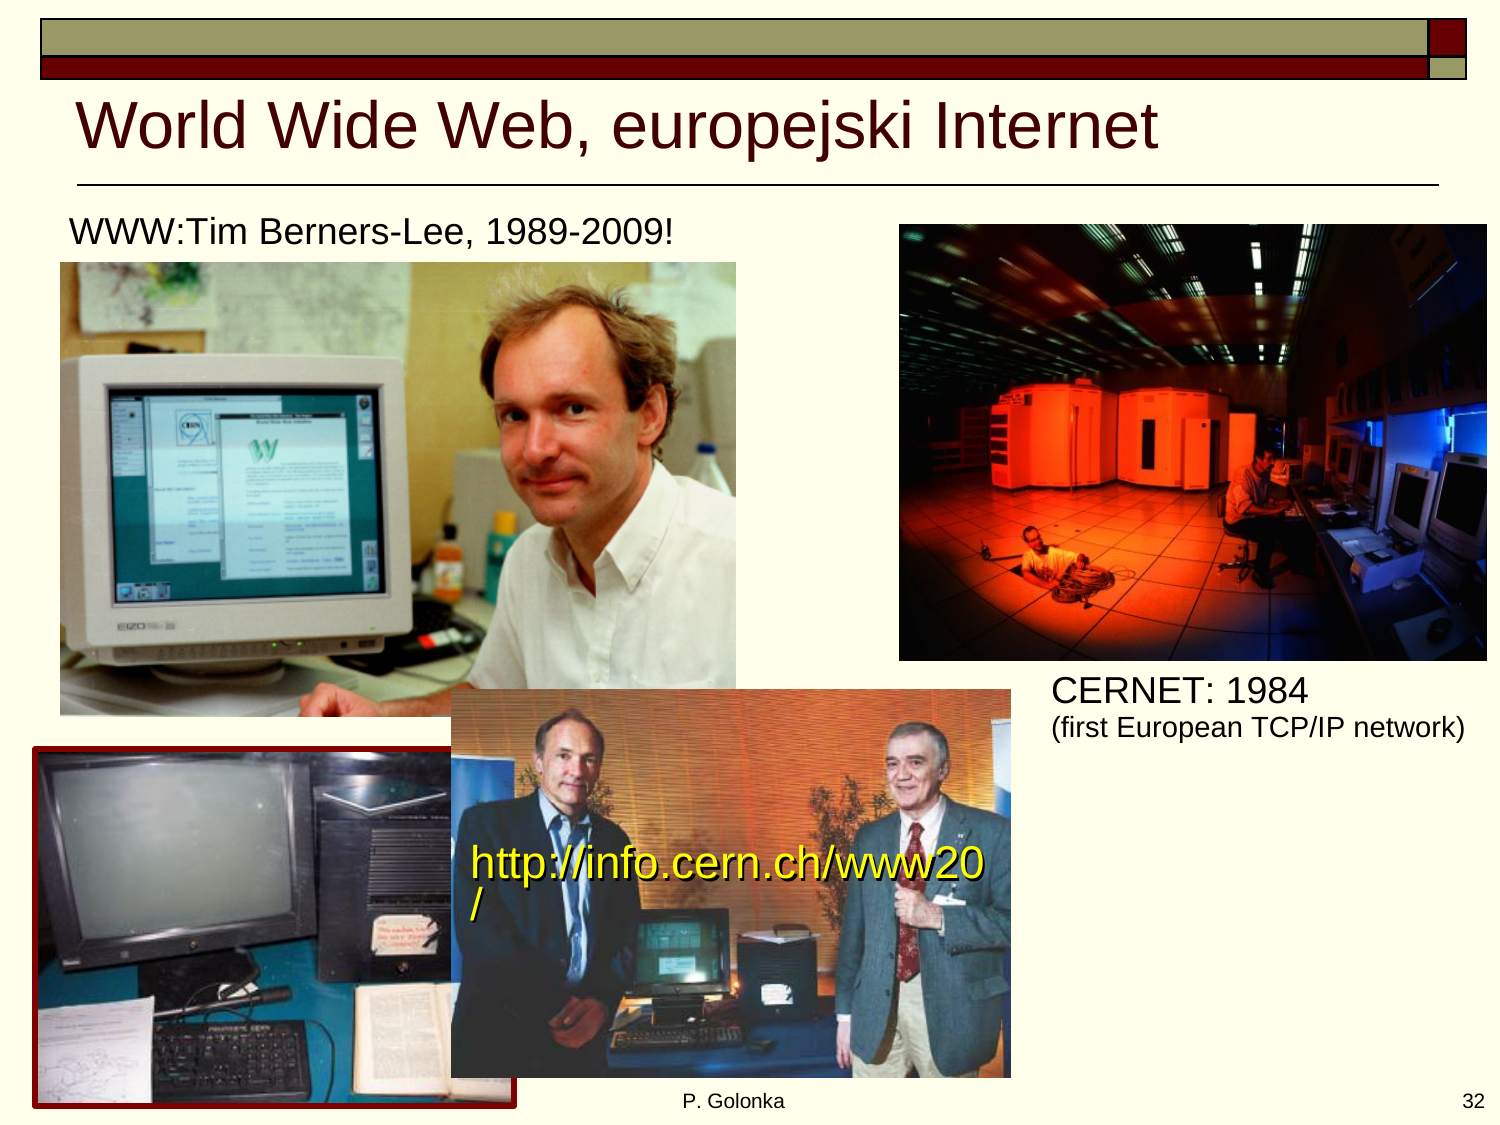

# World Wide Web, europejski Internet
WWW:Tim Berners-Lee, 1989-2009!
CERNET: 1984
(first European TCP/IP network)
http://info.cern.ch/www20/
P. Golonka
32